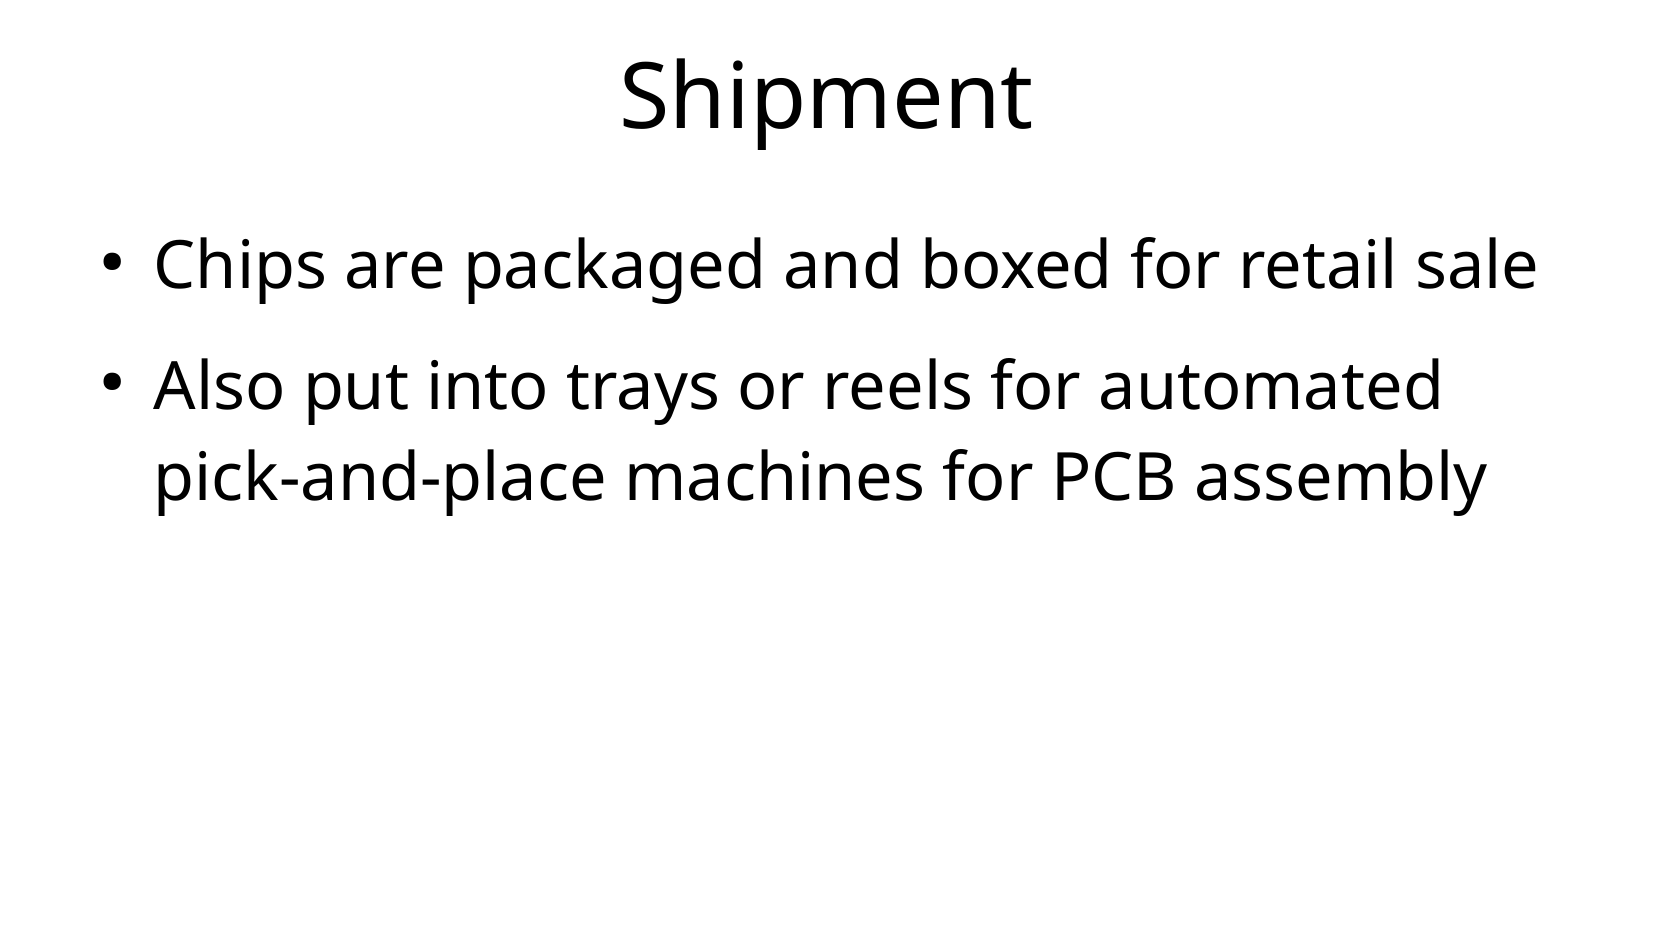

# Shipment
Chips are packaged and boxed for retail sale
Also put into trays or reels for automated pick-and-place machines for PCB assembly